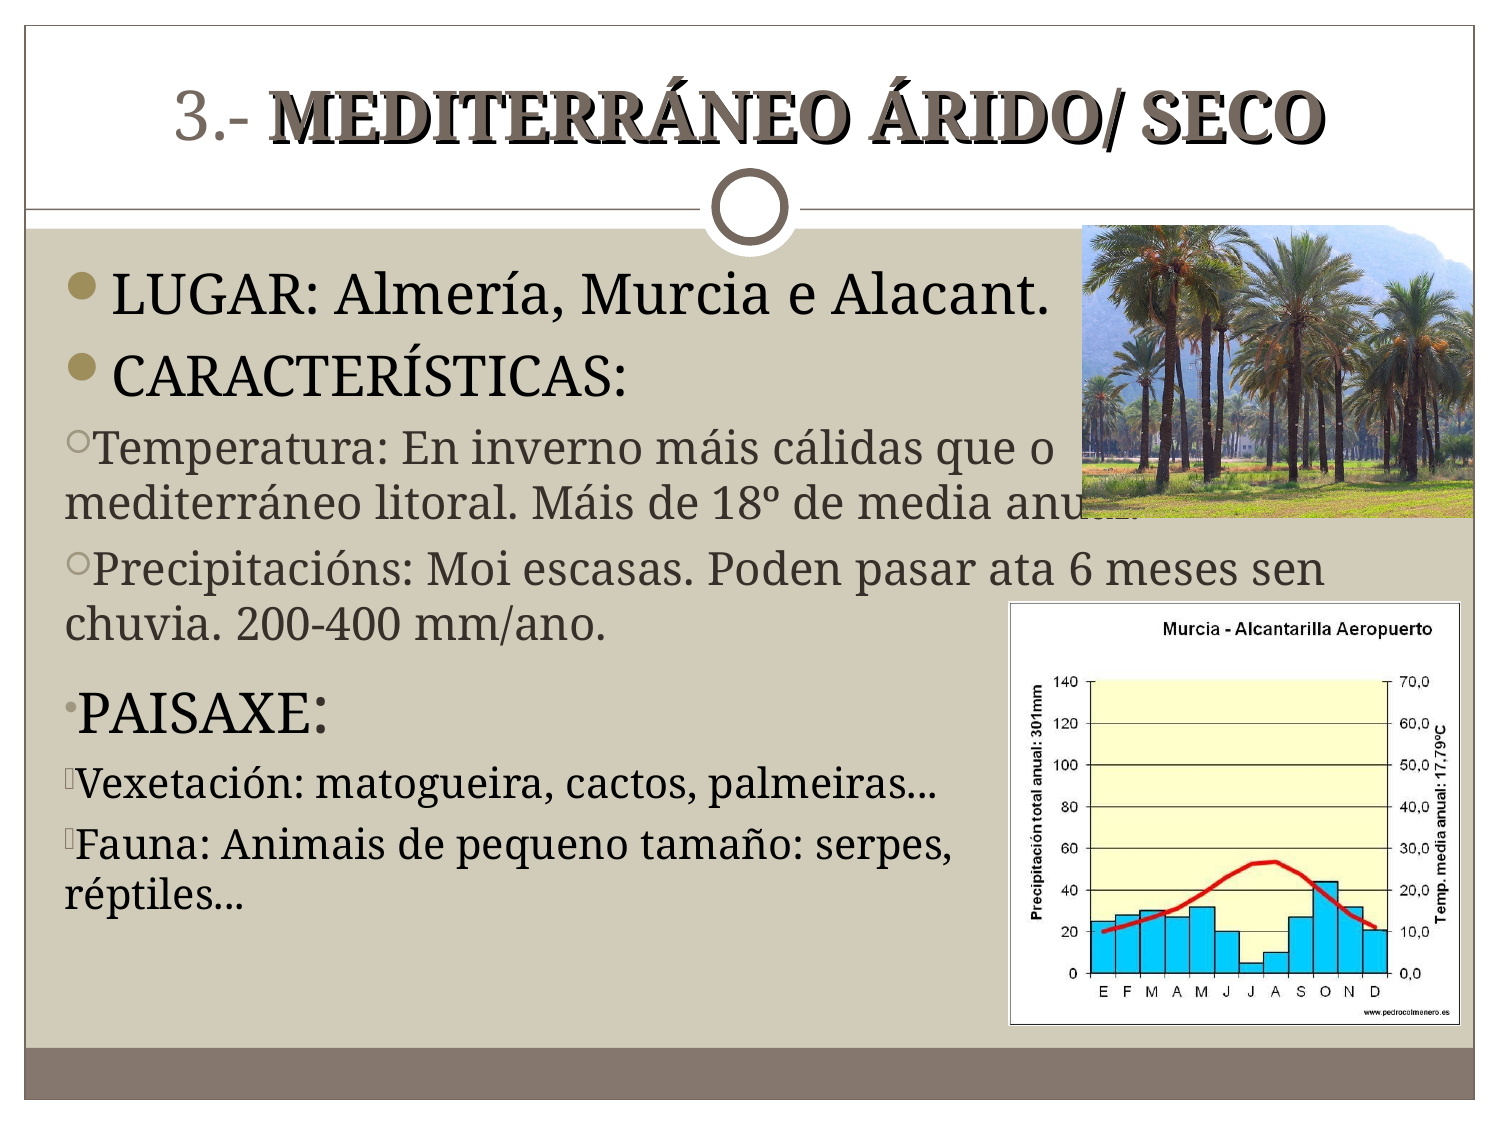

# 3.- MEDITERRÁNEO ÁRIDO/ SECO
LUGAR: Almería, Murcia e Alacant.
CARACTERÍSTICAS:
Temperatura: En inverno máis cálidas que o
mediterráneo litoral. Máis de 18º de media anual.
Precipitacións: Moi escasas. Poden pasar ata 6 meses sen chuvia. 200-400 mm/ano.
PAISAXE:
Vexetación: matogueira, cactos, palmeiras...
Fauna: Animais de pequeno tamaño: serpes,
réptiles...